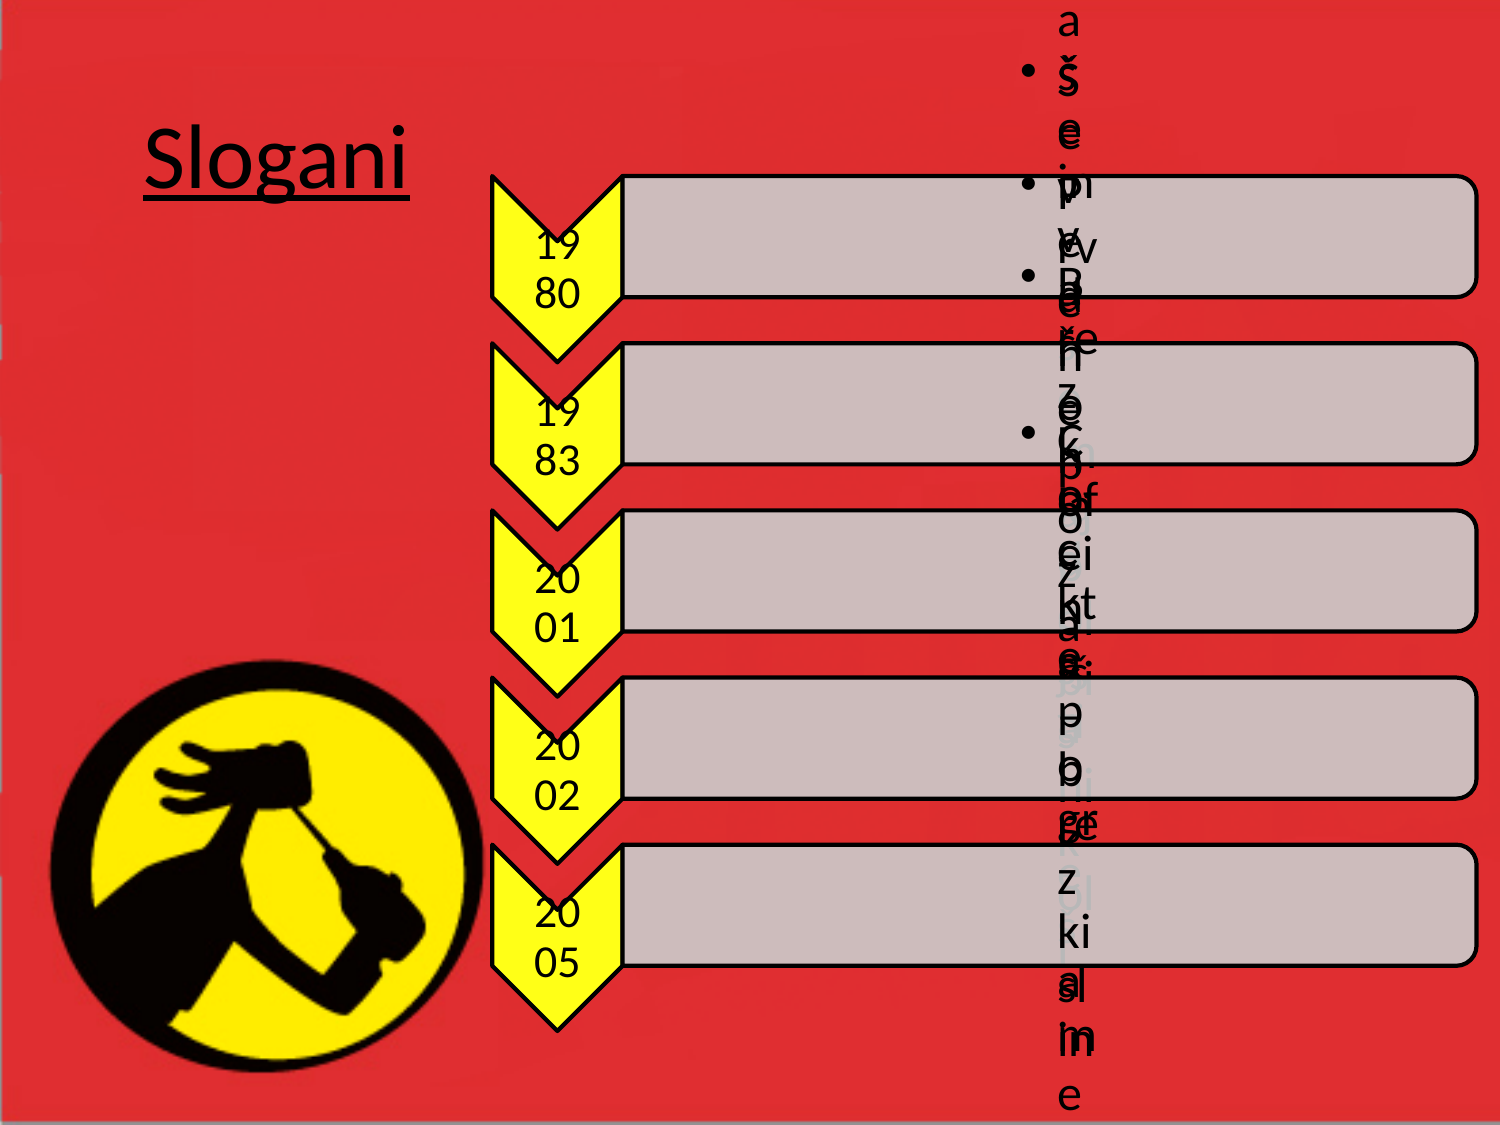

# Slogani
Pijača naše in vaše mladosti
Še vedno najboljša
Prve ne pozabiš nikoli
1980
Cockte pogrešam
1983
Brez kofeina – brez kisline – brez heca
2001
2002
2005